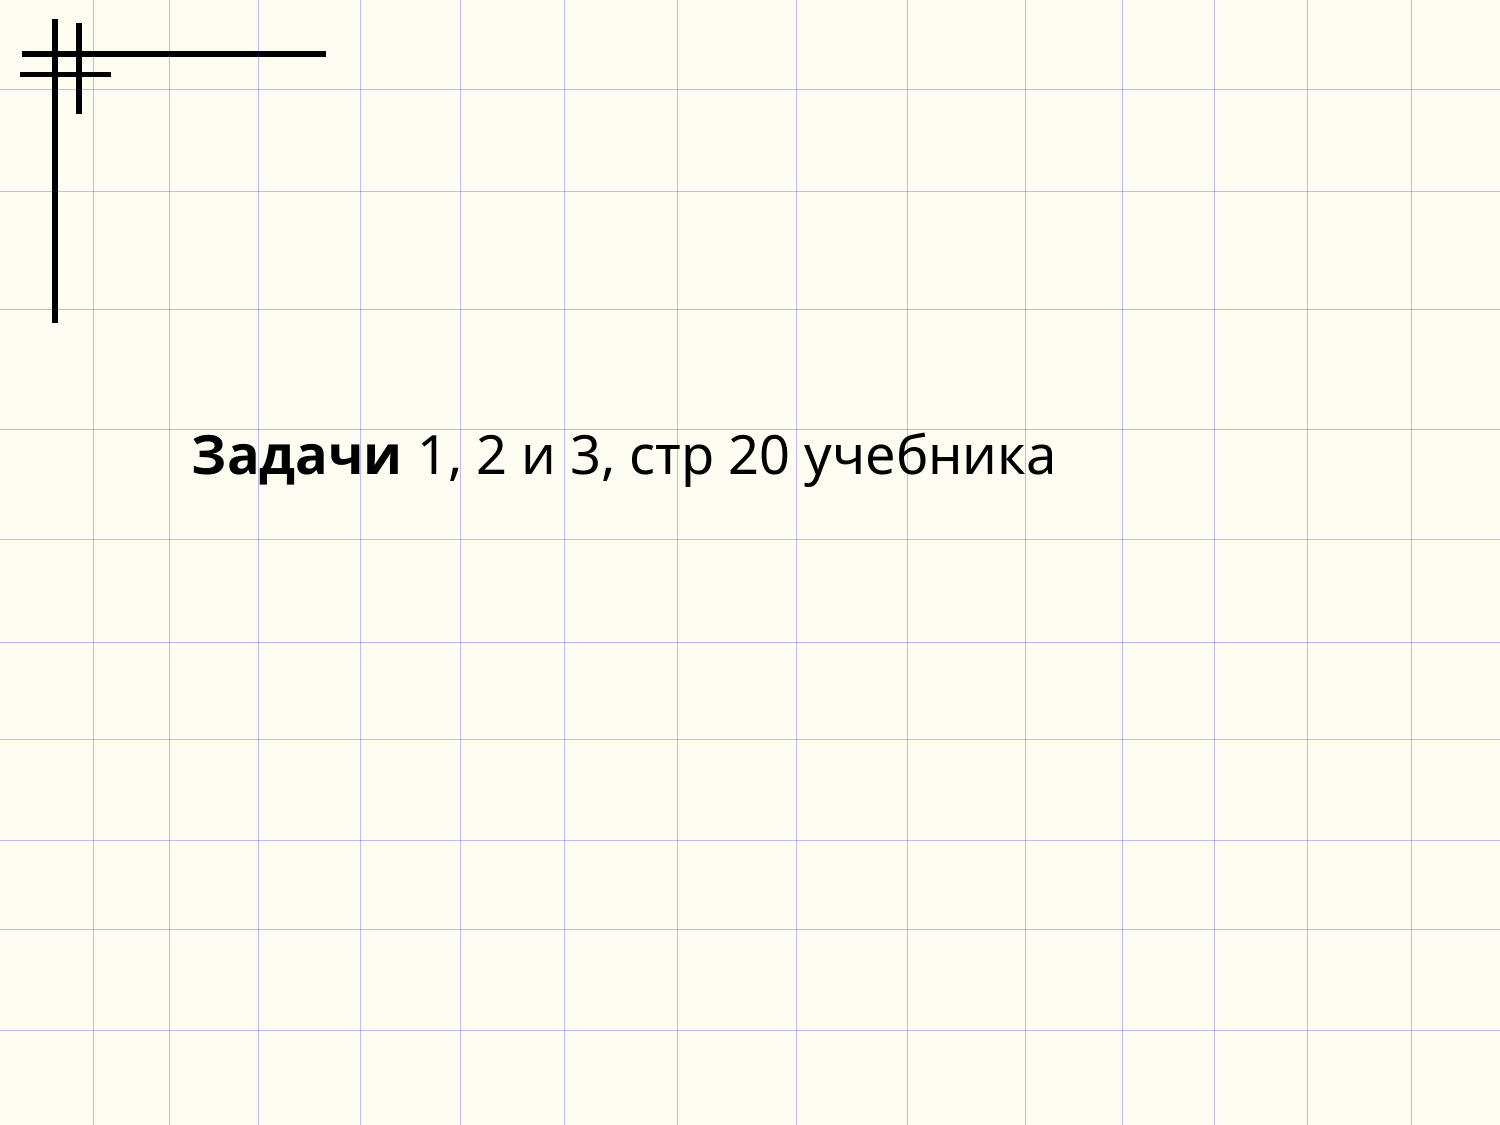

Задачи 1, 2 и 3, стр 20 учебника